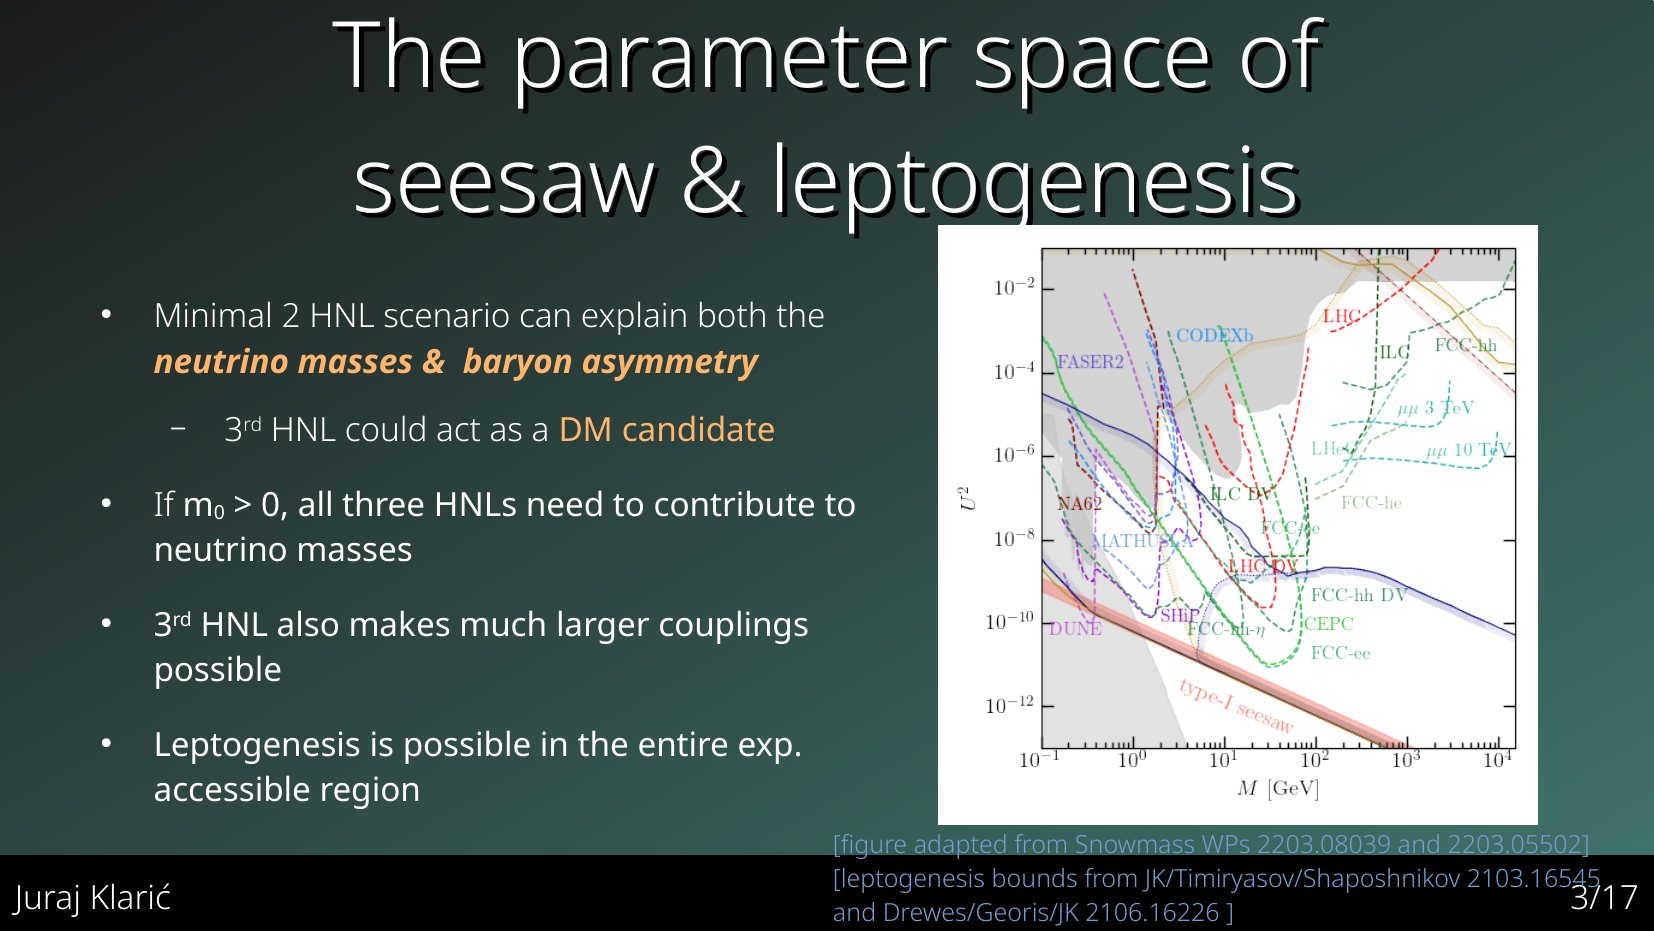

The parameter space of
seesaw & leptogenesis
# Minimal 2 HNL scenario can explain both the neutrino masses & baryon asymmetry
3rd HNL could act as a DM candidate
If m0 > 0, all three HNLs need to contribute to neutrino masses
3rd HNL also makes much larger couplings possible
Leptogenesis is possible in the entire exp. accessible region
[figure adapted from Snowmass WPs 2203.08039 and 2203.05502]
[leptogenesis bounds from JK/Timiryasov/Shaposhnikov 2103.16545
and Drewes/Georis/JK 2106.16226 ]